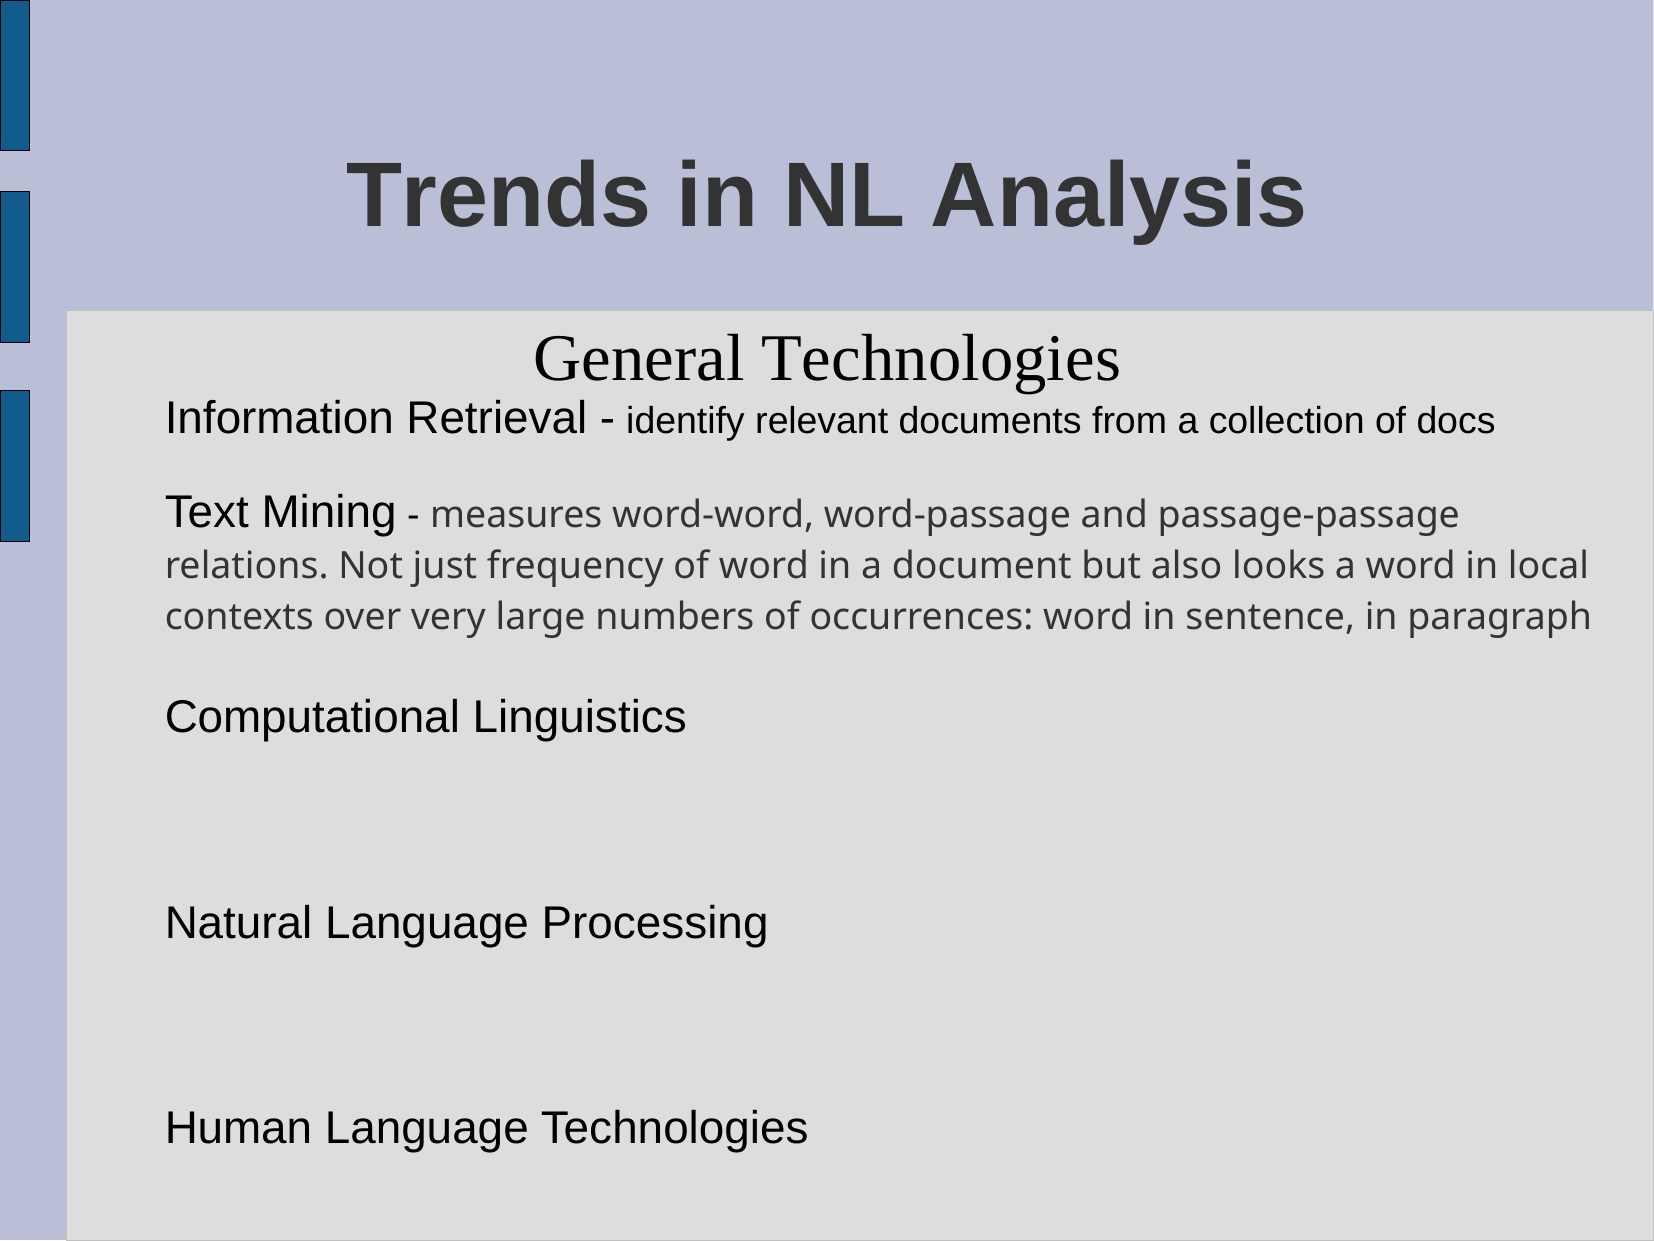

# Trends in NL Analysis
General Technologies
Information Retrieval - identify relevant documents from a collection of docs
Text Mining - measures word-word, word-passage and passage-passage relations. Not just frequency of word in a document but also looks a word in local contexts over very large numbers of occurrences: word in sentence, in paragraph
Computational Linguistics
Natural Language Processing
Human Language Technologies